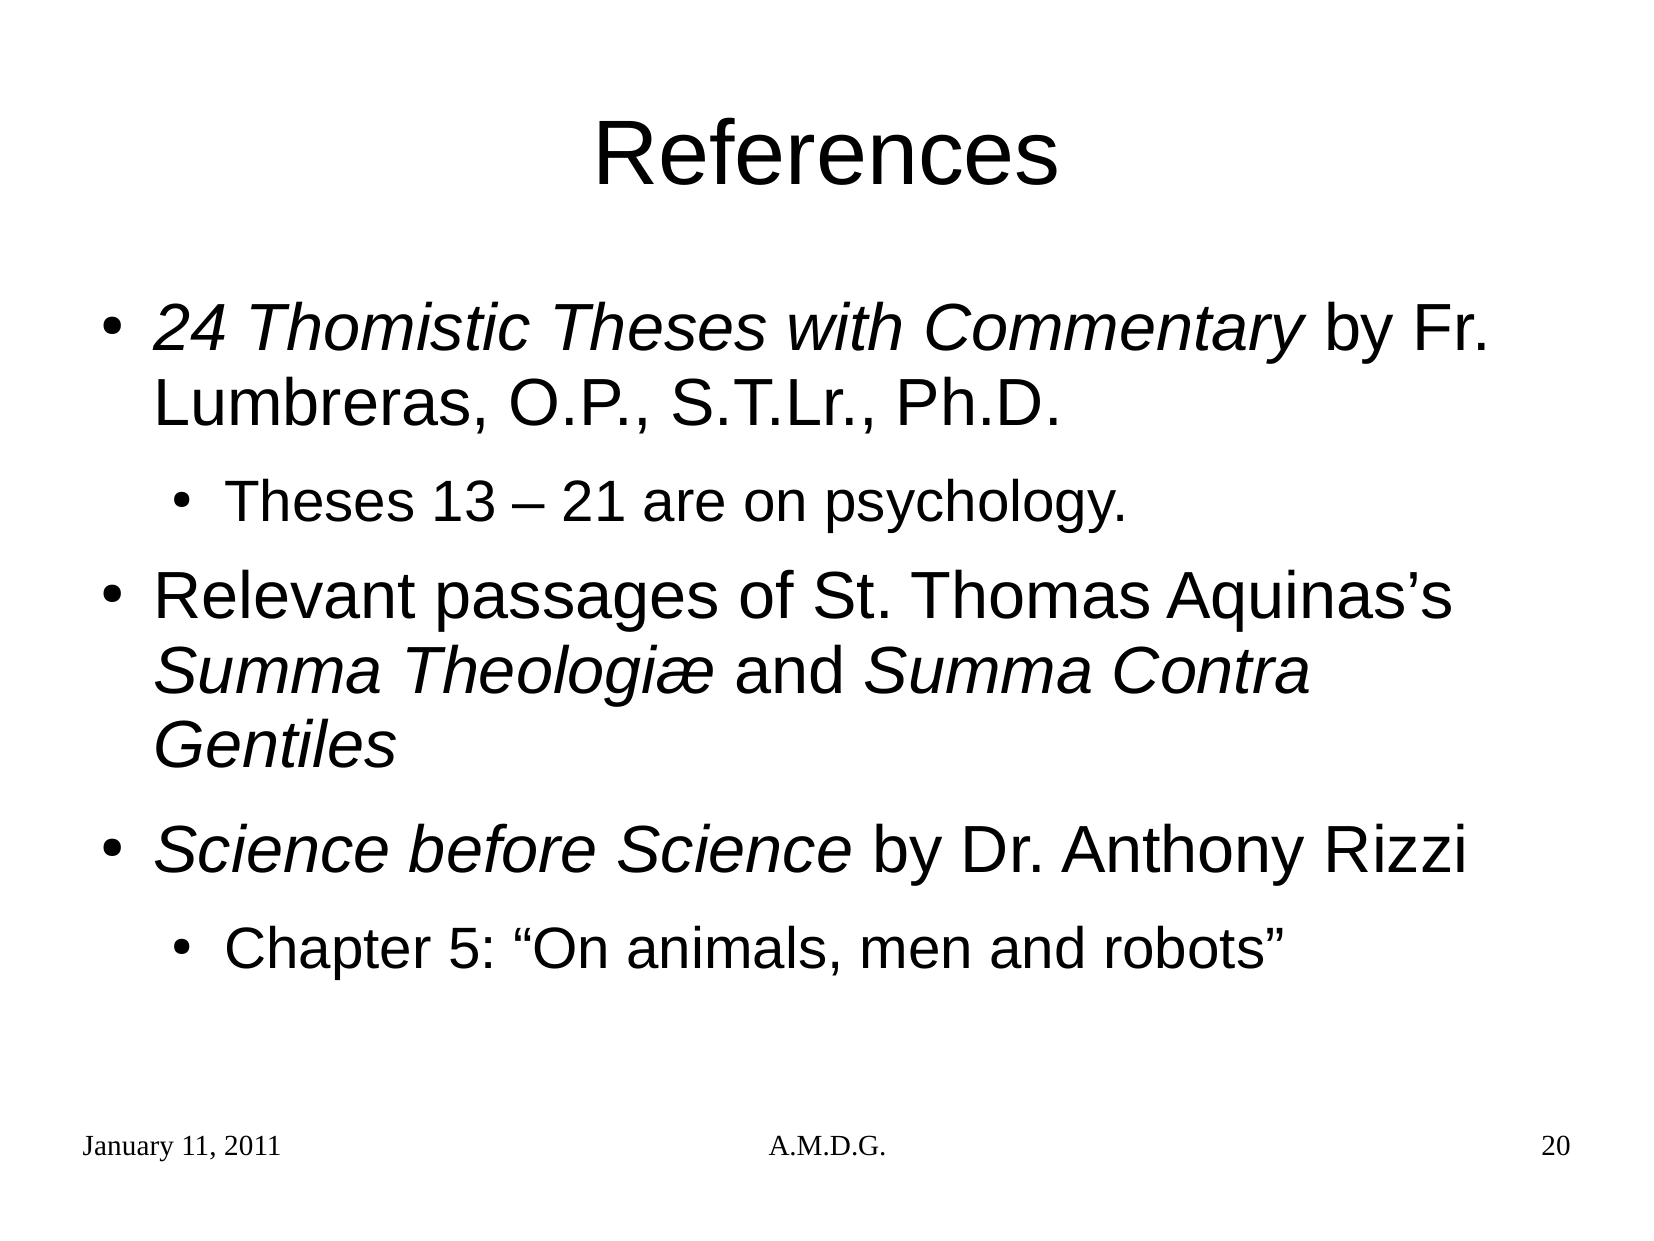

# References
24 Thomistic Theses with Commentary by Fr. Lumbreras, O.P., S.T.Lr., Ph.D.
Theses 13 – 21 are on psychology.
Relevant passages of St. Thomas Aquinas’s Summa Theologiæ and Summa Contra Gentiles
Science before Science by Dr. Anthony Rizzi
Chapter 5: “On animals, men and robots”
January 11, 2011
A.M.D.G.
20